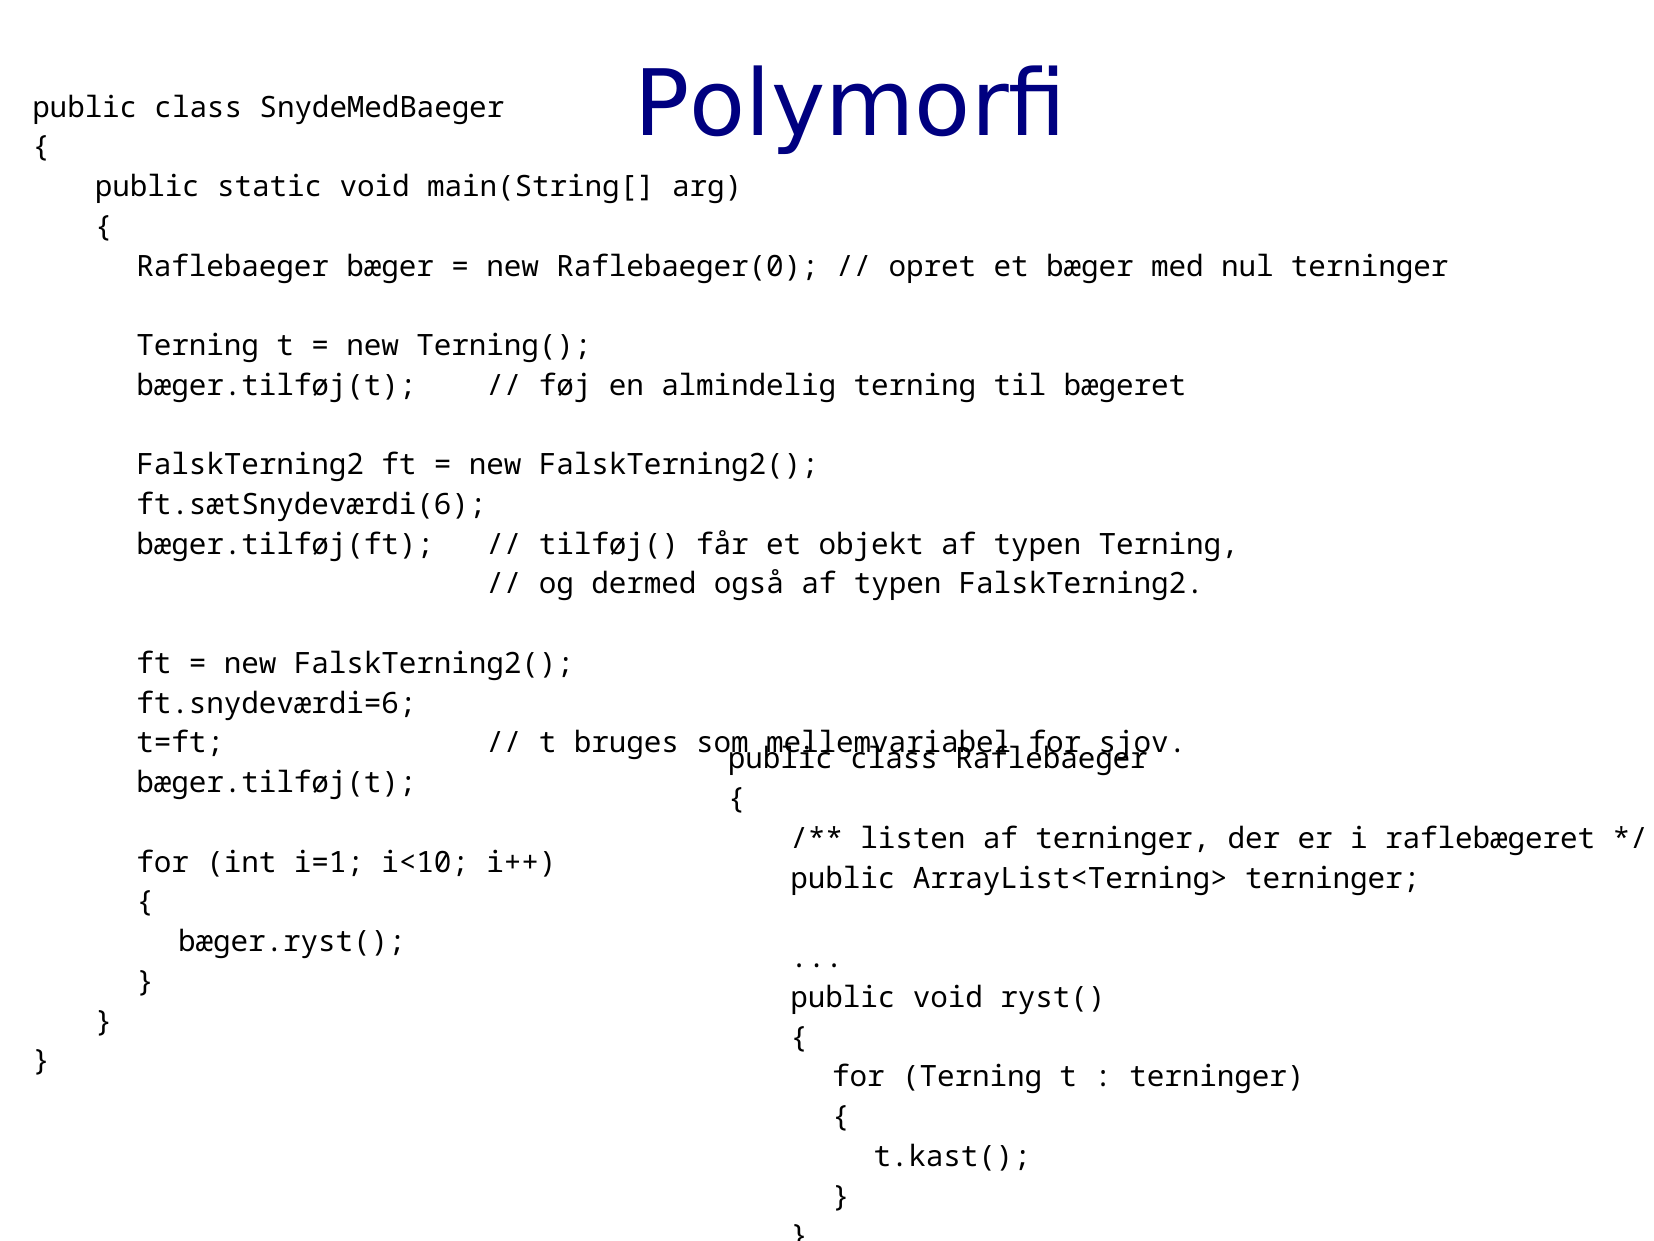

# Polymorfi
public class SnydeMedBaeger
{
	public static void main(String[] arg)
	{
		Raflebaeger bæger = new Raflebaeger(0); // opret et bæger med nul terninger
		Terning t = new Terning();
		bæger.tilføj(t); // føj en almindelig terning til bægeret
		FalskTerning2 ft = new FalskTerning2();
		ft.sætSnydeværdi(6);
		bæger.tilføj(ft); // tilføj() får et objekt af typen Terning,
		 // og dermed også af typen FalskTerning2.
		ft = new FalskTerning2();
		ft.snydeværdi=6;
		t=ft; // t bruges som mellemvariabel for sjov.
		bæger.tilføj(t);
		for (int i=1; i<10; i++)
		{
			bæger.ryst();
		}
	}
}
public class Raflebaeger
{
	/** listen af terninger, der er i raflebægeret */
	public ArrayList<Terning> terninger;
	...
	public void ryst()
	{
		for (Terning t : terninger)
		{
			t.kast();
		}
	}
	...
}